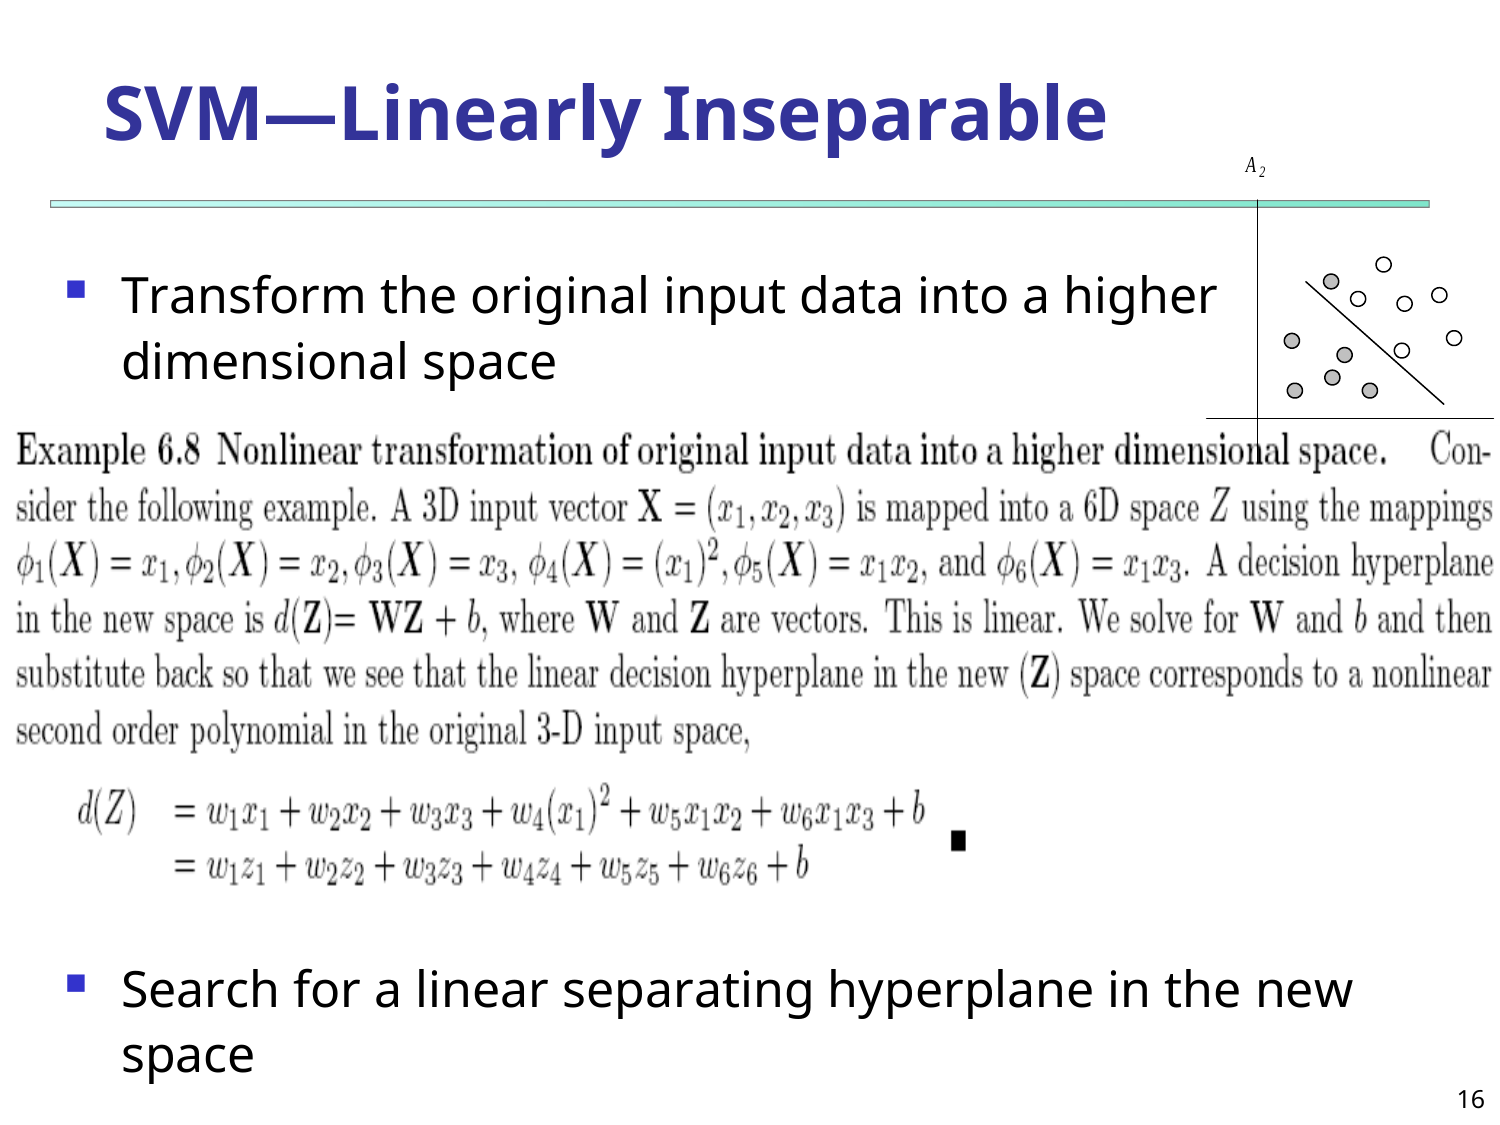

# SVM—Linearly Inseparable
Transform the original input data into a higher dimensional space
Search for a linear separating hyperplane in the new space